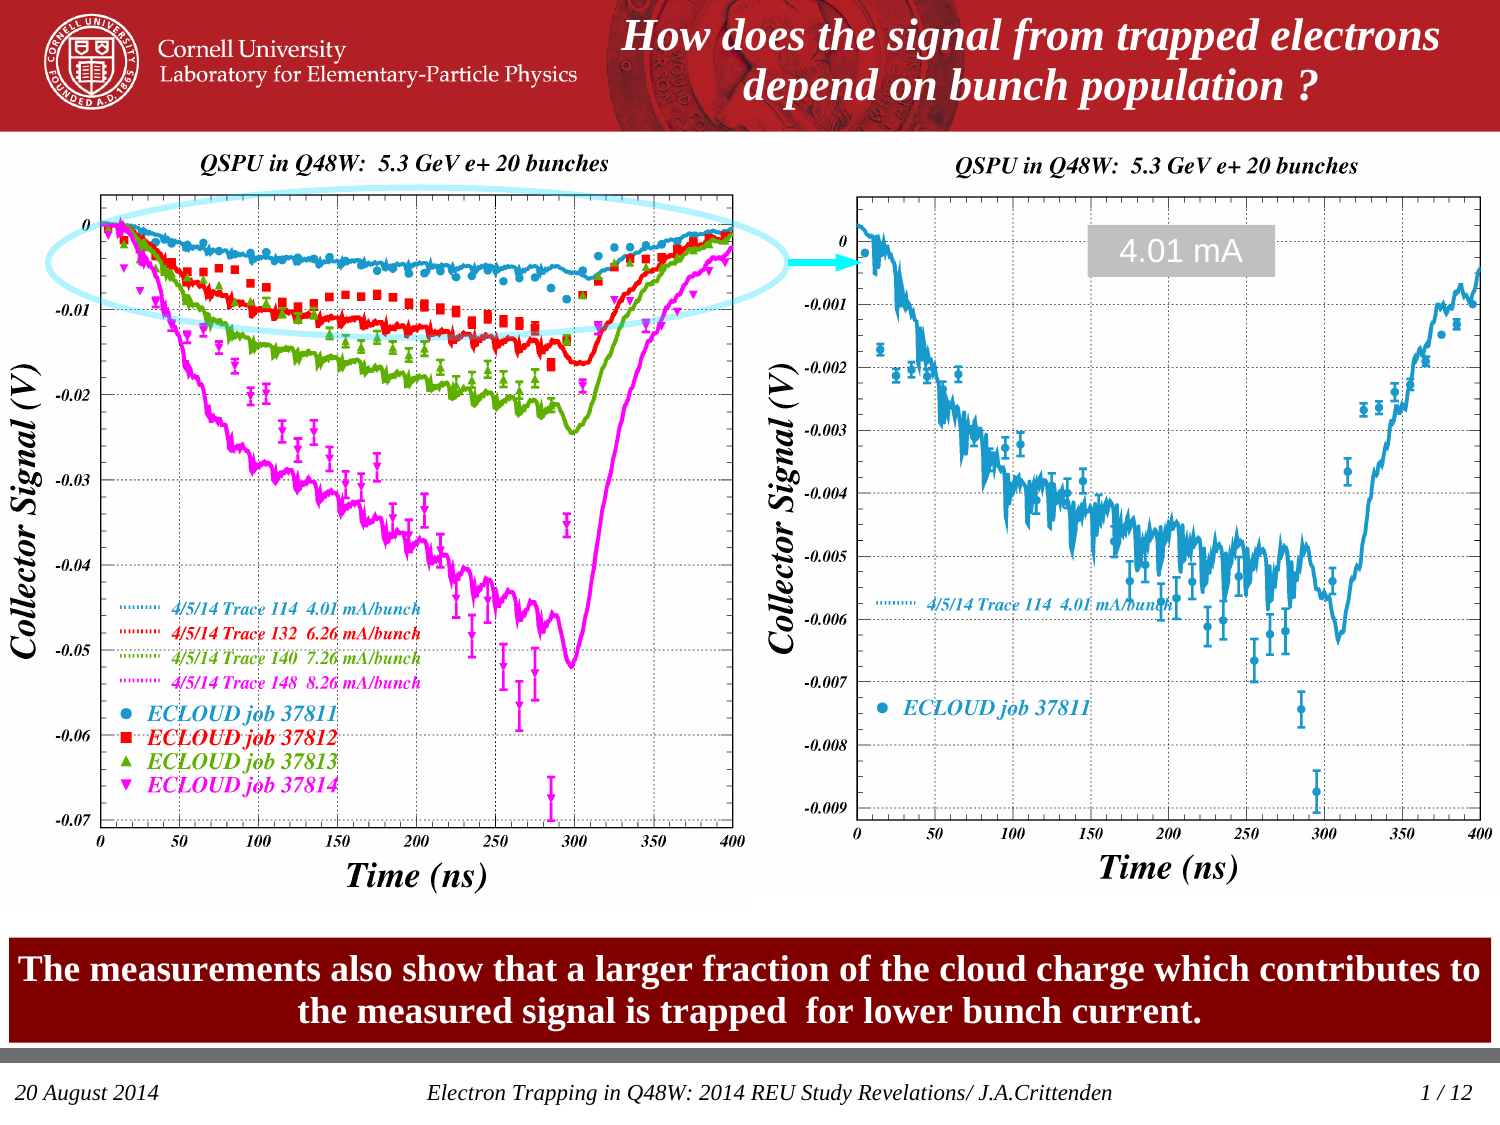

# How does the signal from trapped electrons depend on bunch population ?
4.01 mA
The measurements also show that a larger fraction of the cloud charge which contributes to the measured signal is trapped for lower bunch current.